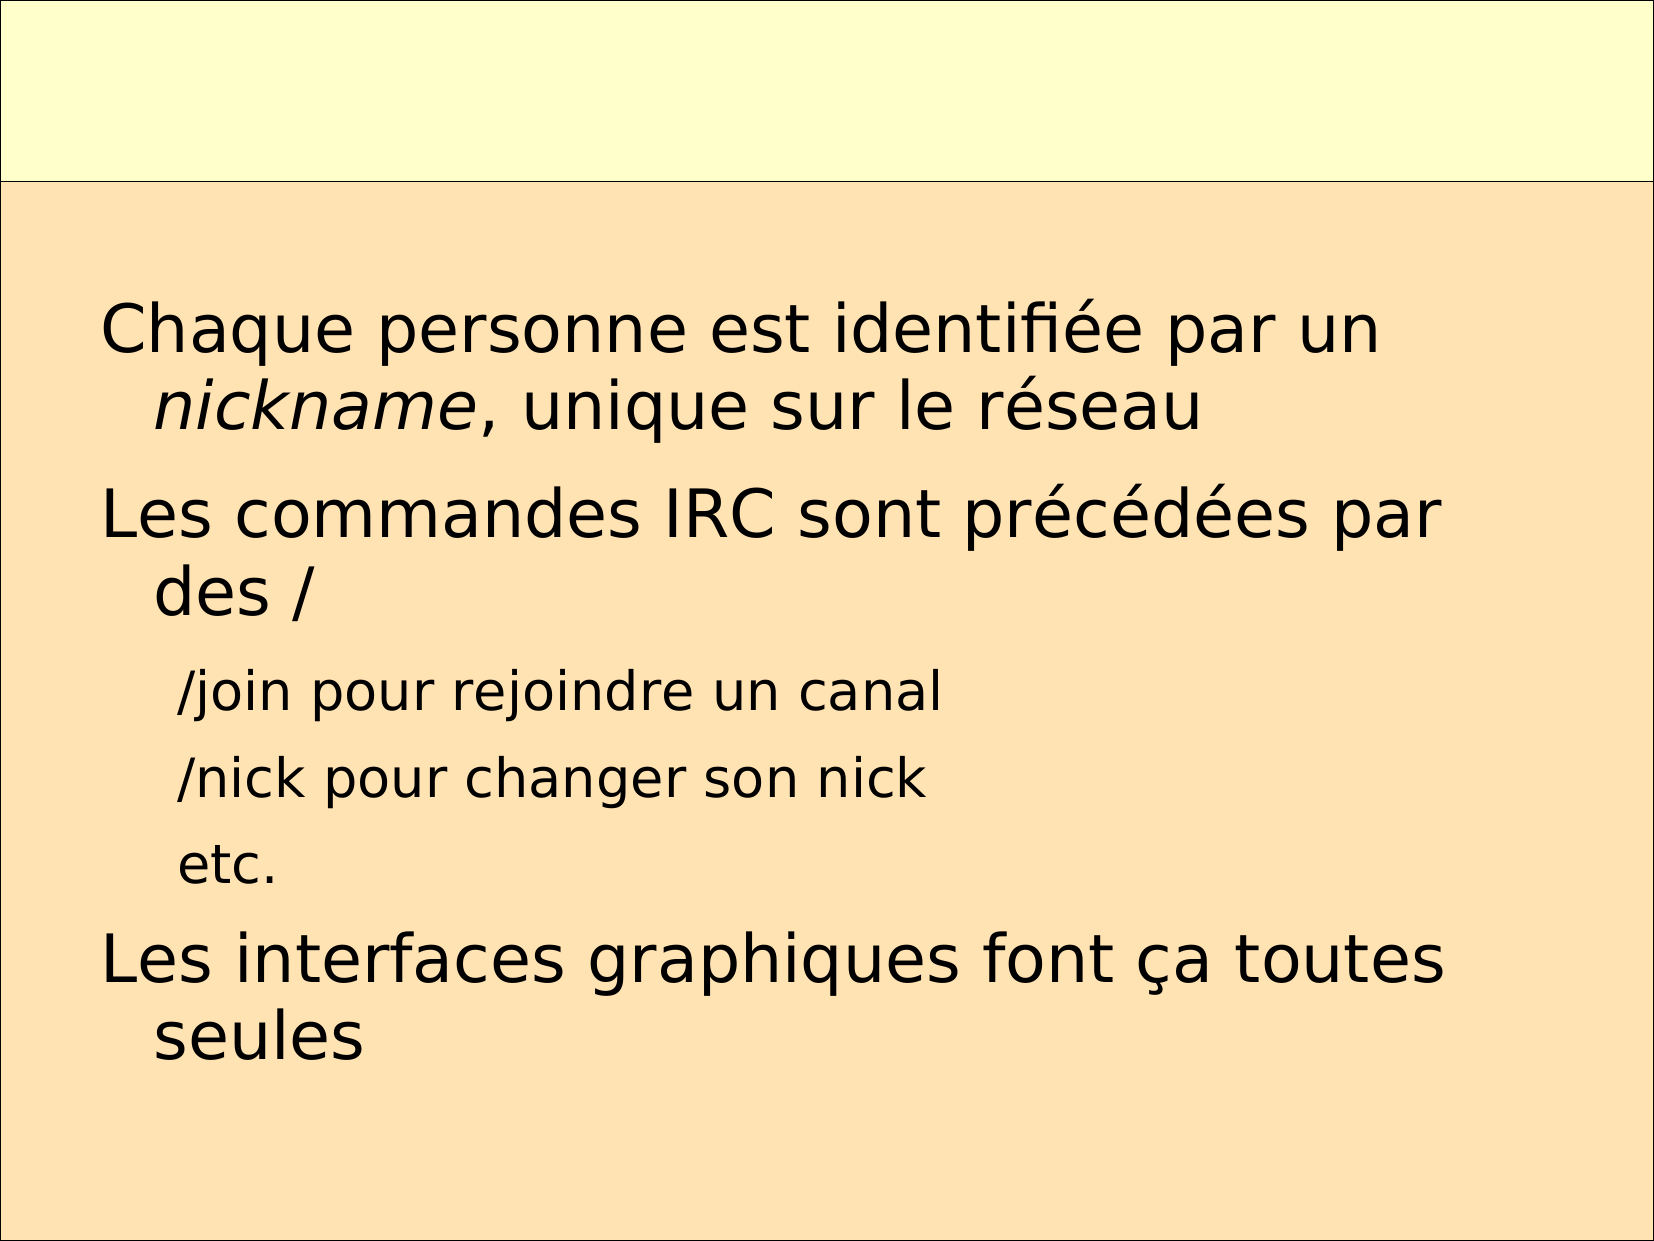

# Chaque personne est identifiée par un nickname, unique sur le réseau
Les commandes IRC sont précédées par des /
/join pour rejoindre un canal
/nick pour changer son nick
etc.
Les interfaces graphiques font ça toutes seules